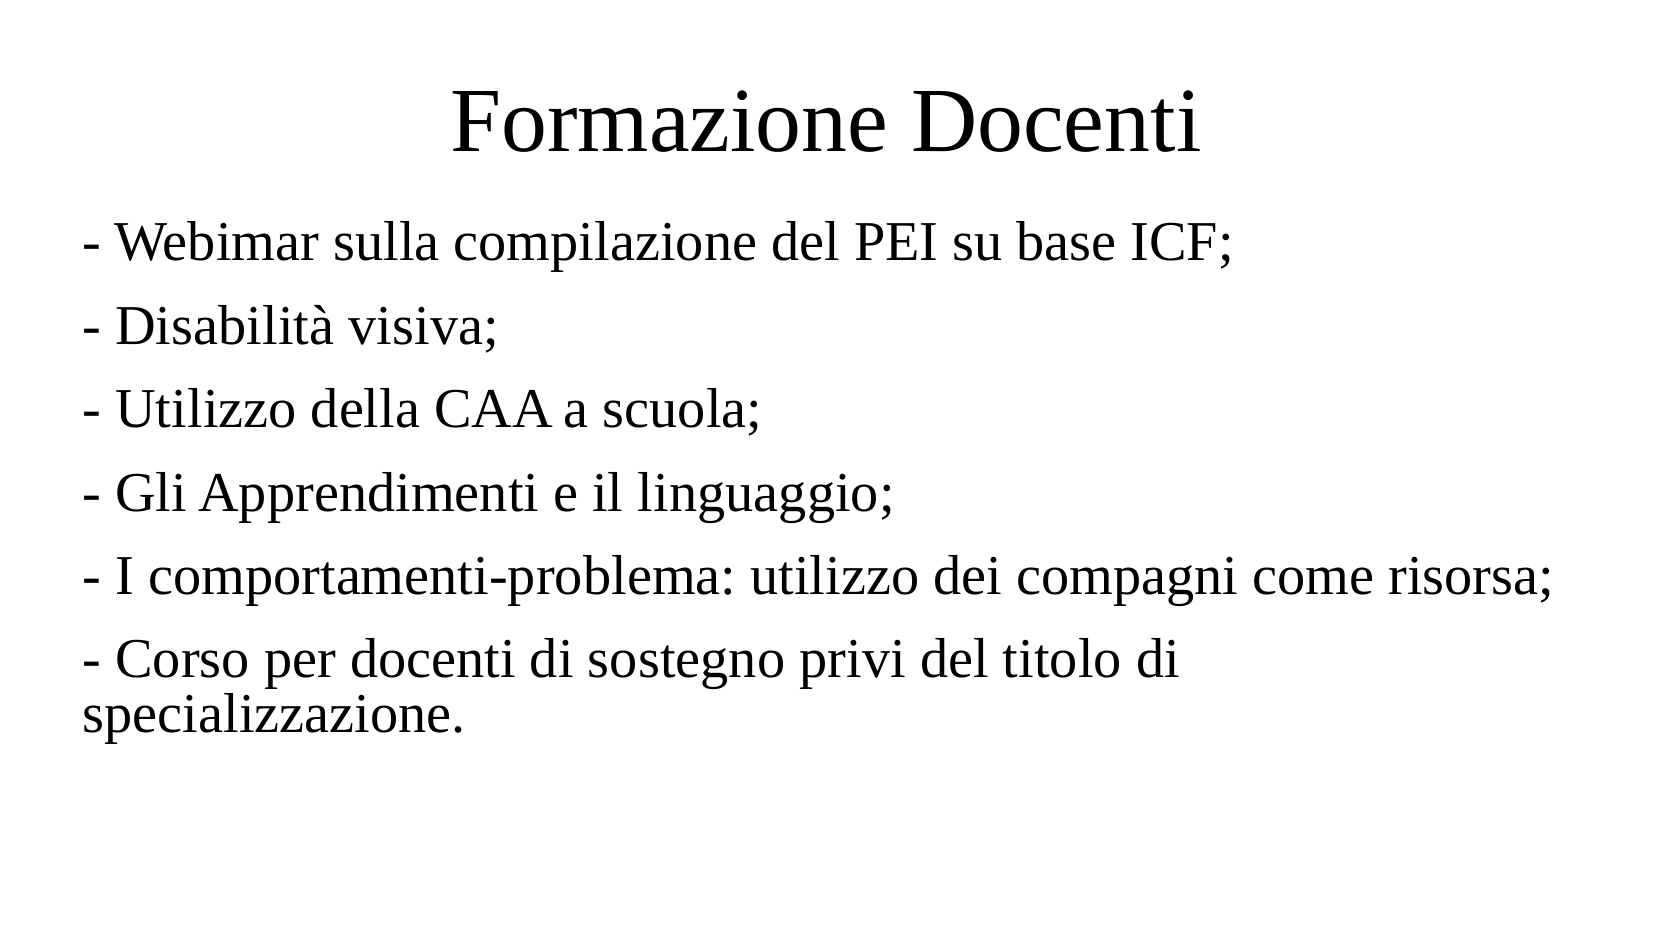

# Formazione Docenti
- Webimar sulla compilazione del PEI su base ICF;
- Disabilità visiva;
- Utilizzo della CAA a scuola;
- Gli Apprendimenti e il linguaggio;
- I comportamenti-problema: utilizzo dei compagni come risorsa;
- Corso per docenti di sostegno privi del titolo di specializzazione.